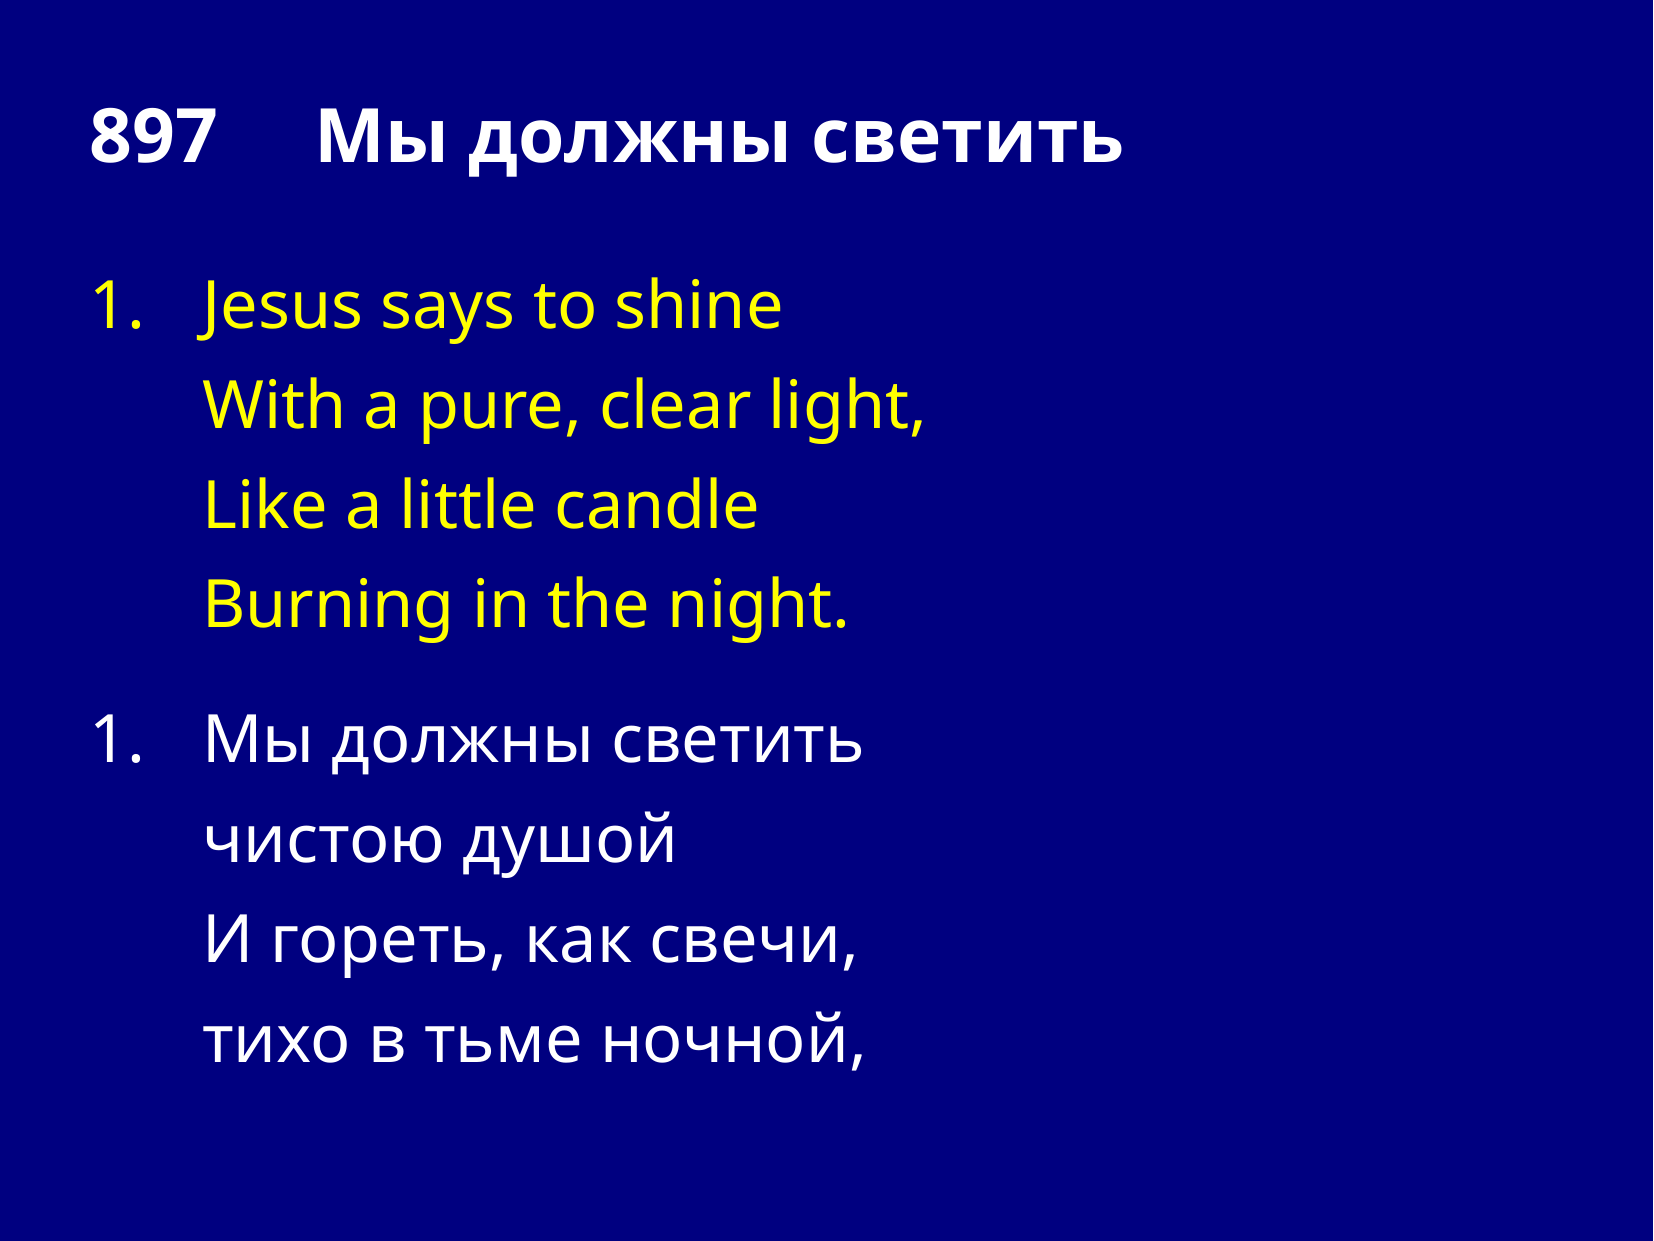

897	Мы должны светить
1.	Jesus says to shine
	With a pure, clear light,
	Like a little candle
	Burning in the night.
1.	Мы должны светить
	чистою душой
	И гореть, как свечи,
	тихо в тьме ночной,